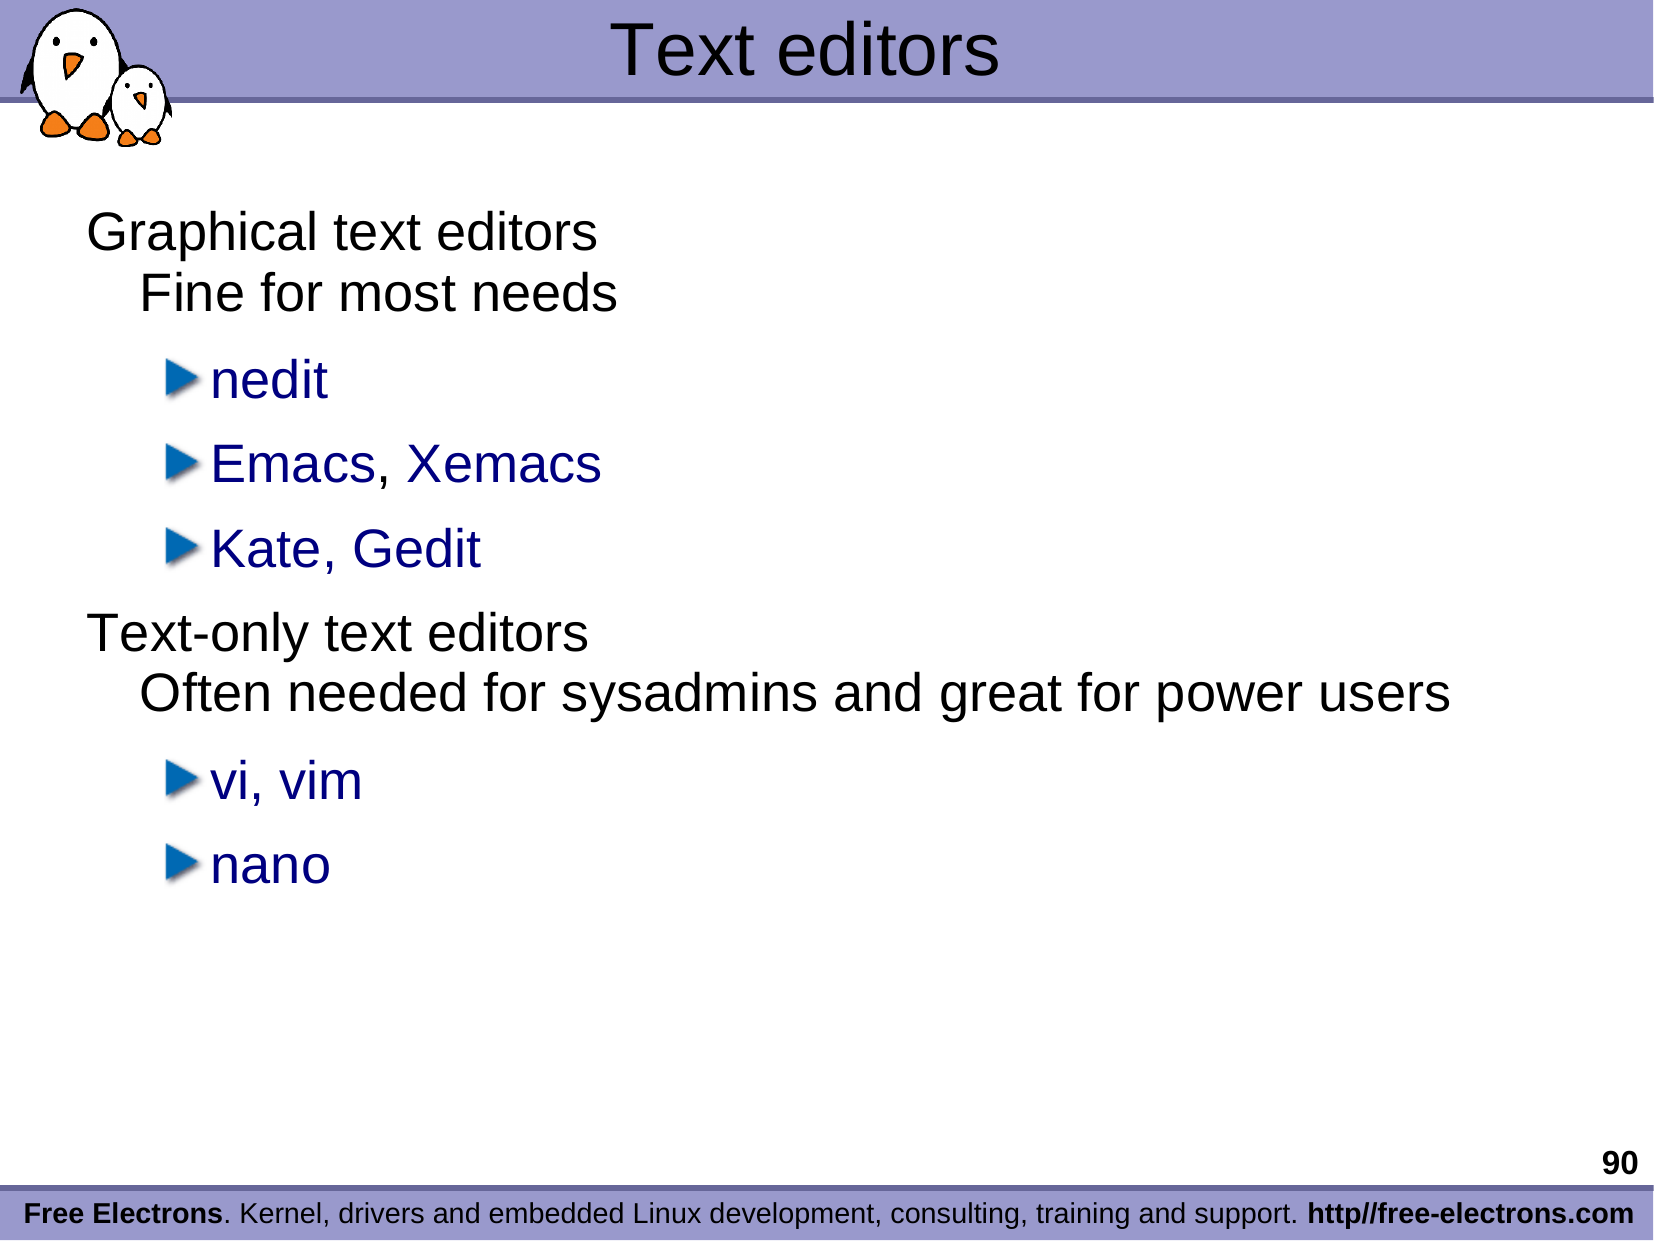

# Text editors
Graphical text editors
Fine for most needs
nedit
Emacs, Xemacs
Kate, Gedit
Text-only text editors
Often needed for sysadmins and great for power users
vi, vim
nano